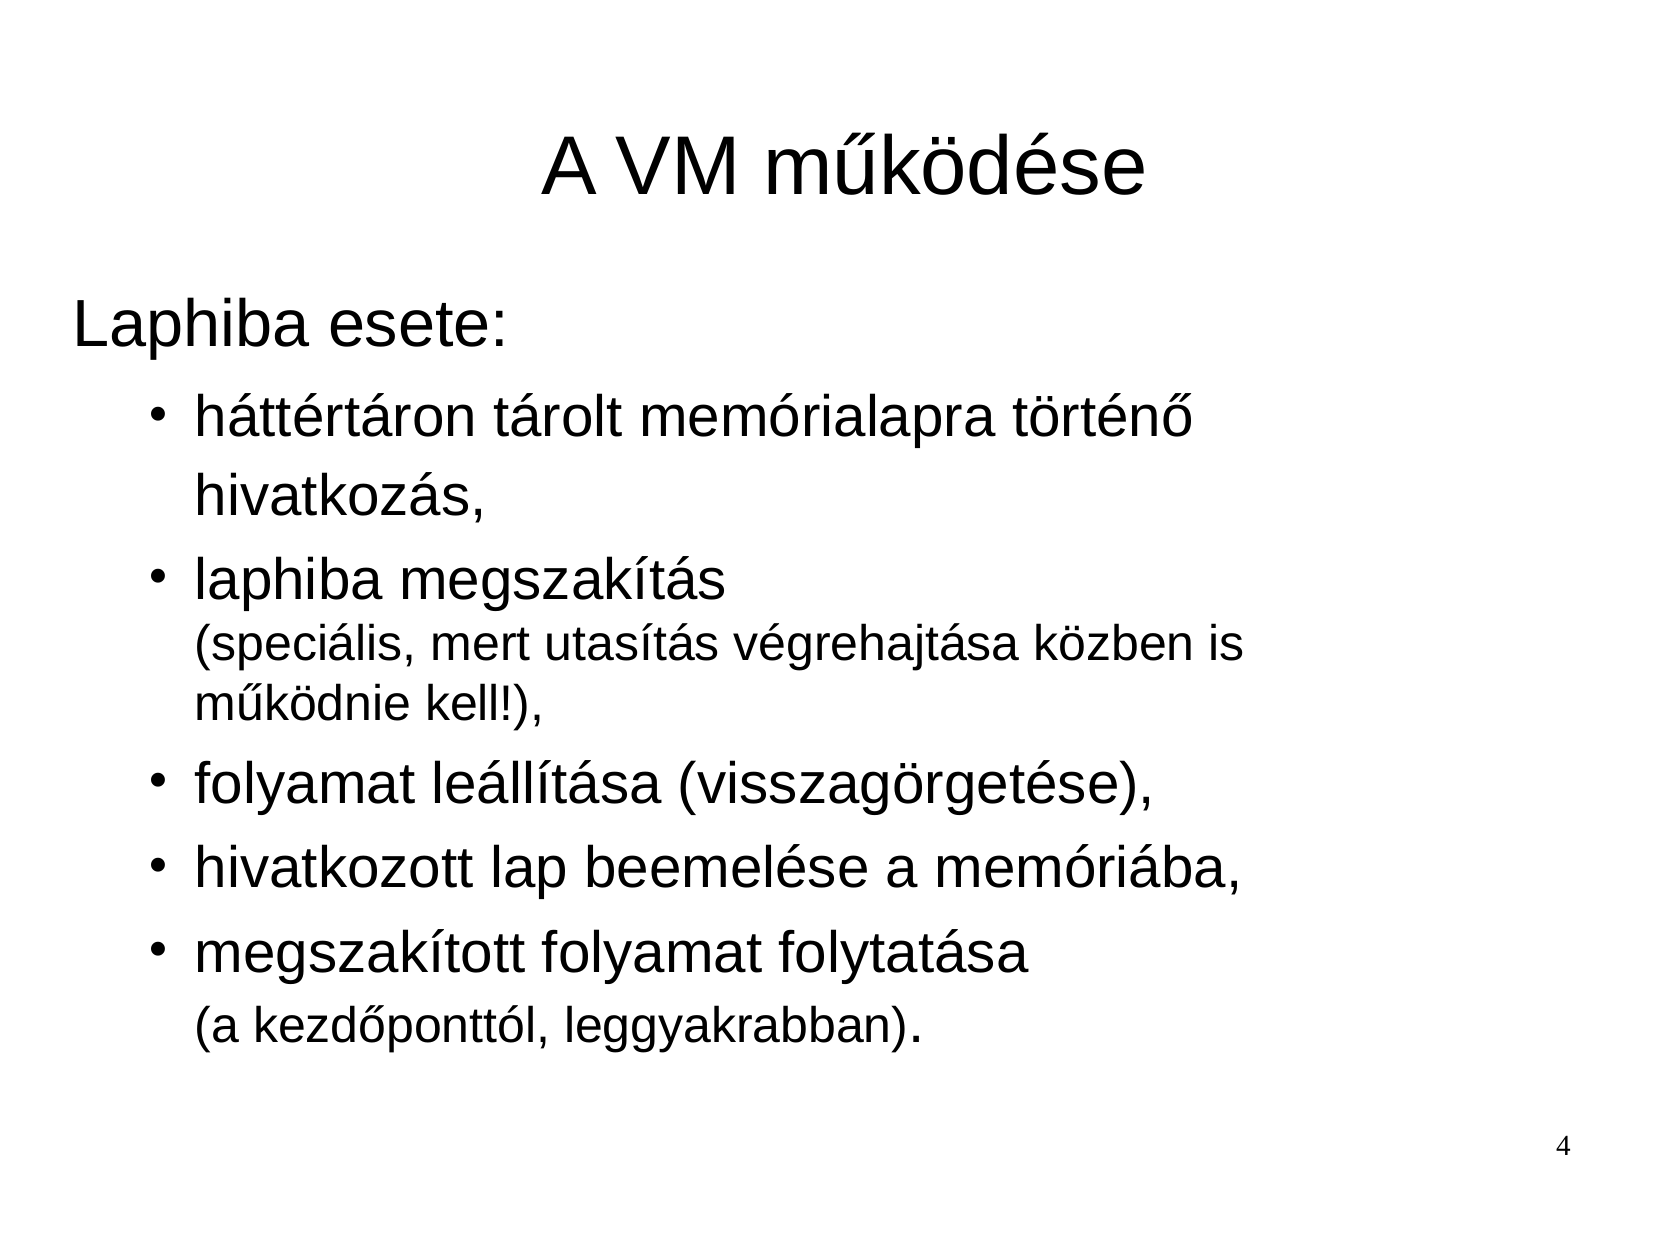

# A VM működése
Laphiba esete:
háttértáron tárolt memórialapra történő hivatkozás,
laphiba megszakítás
(speciális, mert utasítás végrehajtása közben is működnie kell!),
folyamat leállítása (visszagörgetése),
hivatkozott lap beemelése a memóriába,
megszakított folyamat folytatása
(a kezdőponttól, leggyakrabban).
4